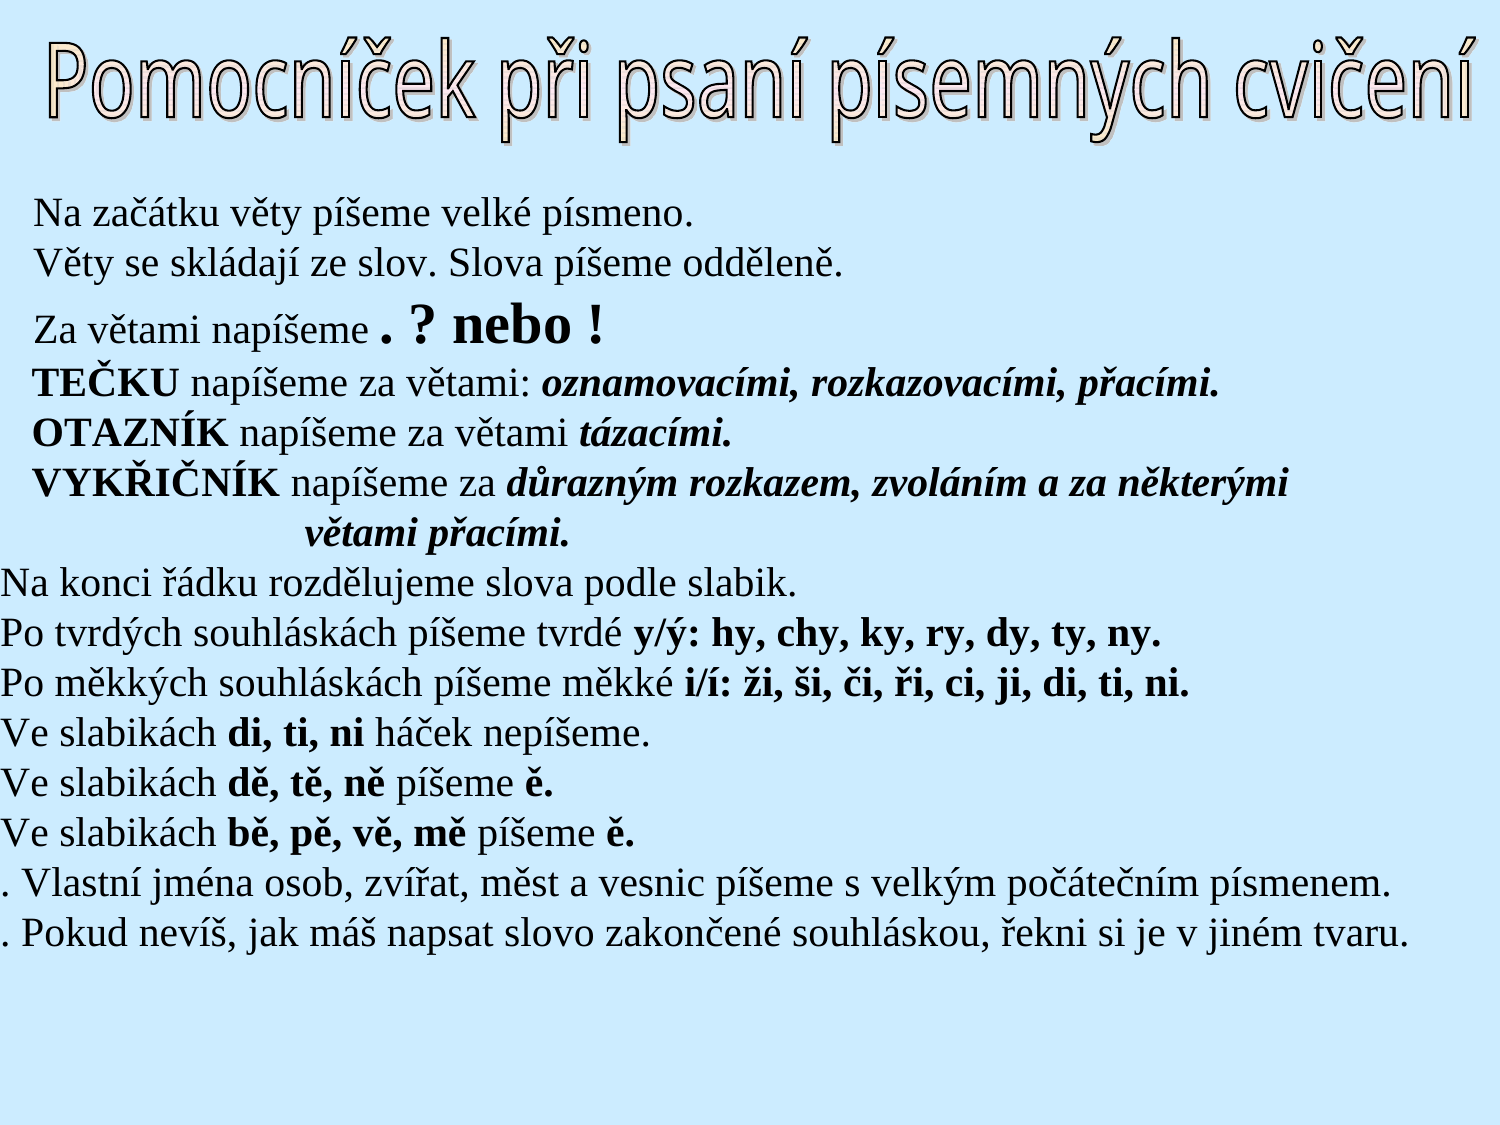

Pomocníček při psaní písemných cvičení
Na začátku věty píšeme velké písmeno.
Věty se skládají ze slov. Slova píšeme odděleně.
Za větami napíšeme . ? nebo !
 TEČKU napíšeme za větami: oznamovacími, rozkazovacími, přacími.
 OTAZNÍK napíšeme za větami tázacími.
 VYKŘIČNÍK napíšeme za důrazným rozkazem, zvoláním a za některými
 větami přacími.
4. Na konci řádku rozdělujeme slova podle slabik.
5. Po tvrdých souhláskách píšeme tvrdé y/ý: hy, chy, ky, ry, dy, ty, ny.
6. Po měkkých souhláskách píšeme měkké i/í: ži, ši, či, ři, ci, ji, di, ti, ni.
7. Ve slabikách di, ti, ni háček nepíšeme.
8. Ve slabikách dě, tě, ně píšeme ě.
9. Ve slabikách bě, pě, vě, mě píšeme ě.
10. Vlastní jména osob, zvířat, měst a vesnic píšeme s velkým počátečním písmenem.
11. Pokud nevíš, jak máš napsat slovo zakončené souhláskou, řekni si je v jiném tvaru.